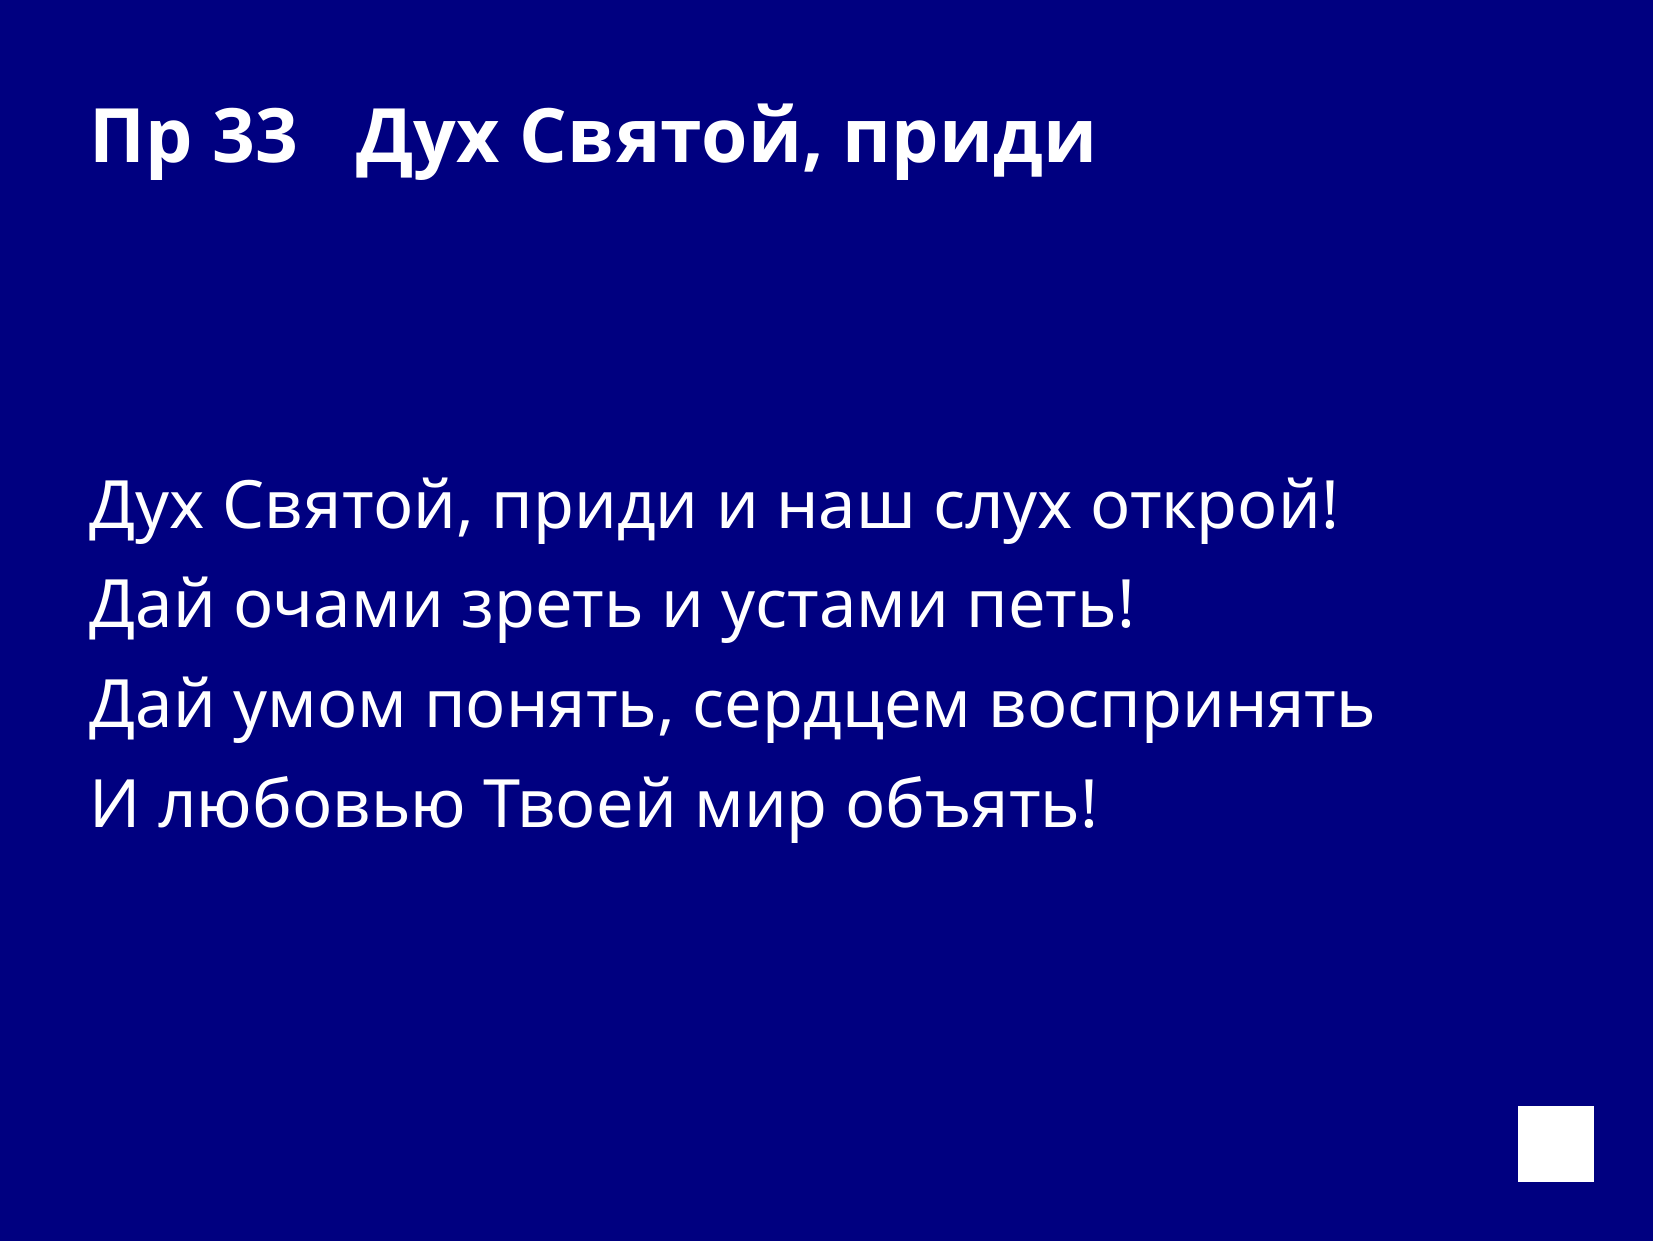

Пр 33 Дух Святой, приди
Дух Святой, приди и наш слух открой!
Дай очами зреть и устами петь!
Дай умом понять, сердцем воспринять
И любовью Твоей мир объять!